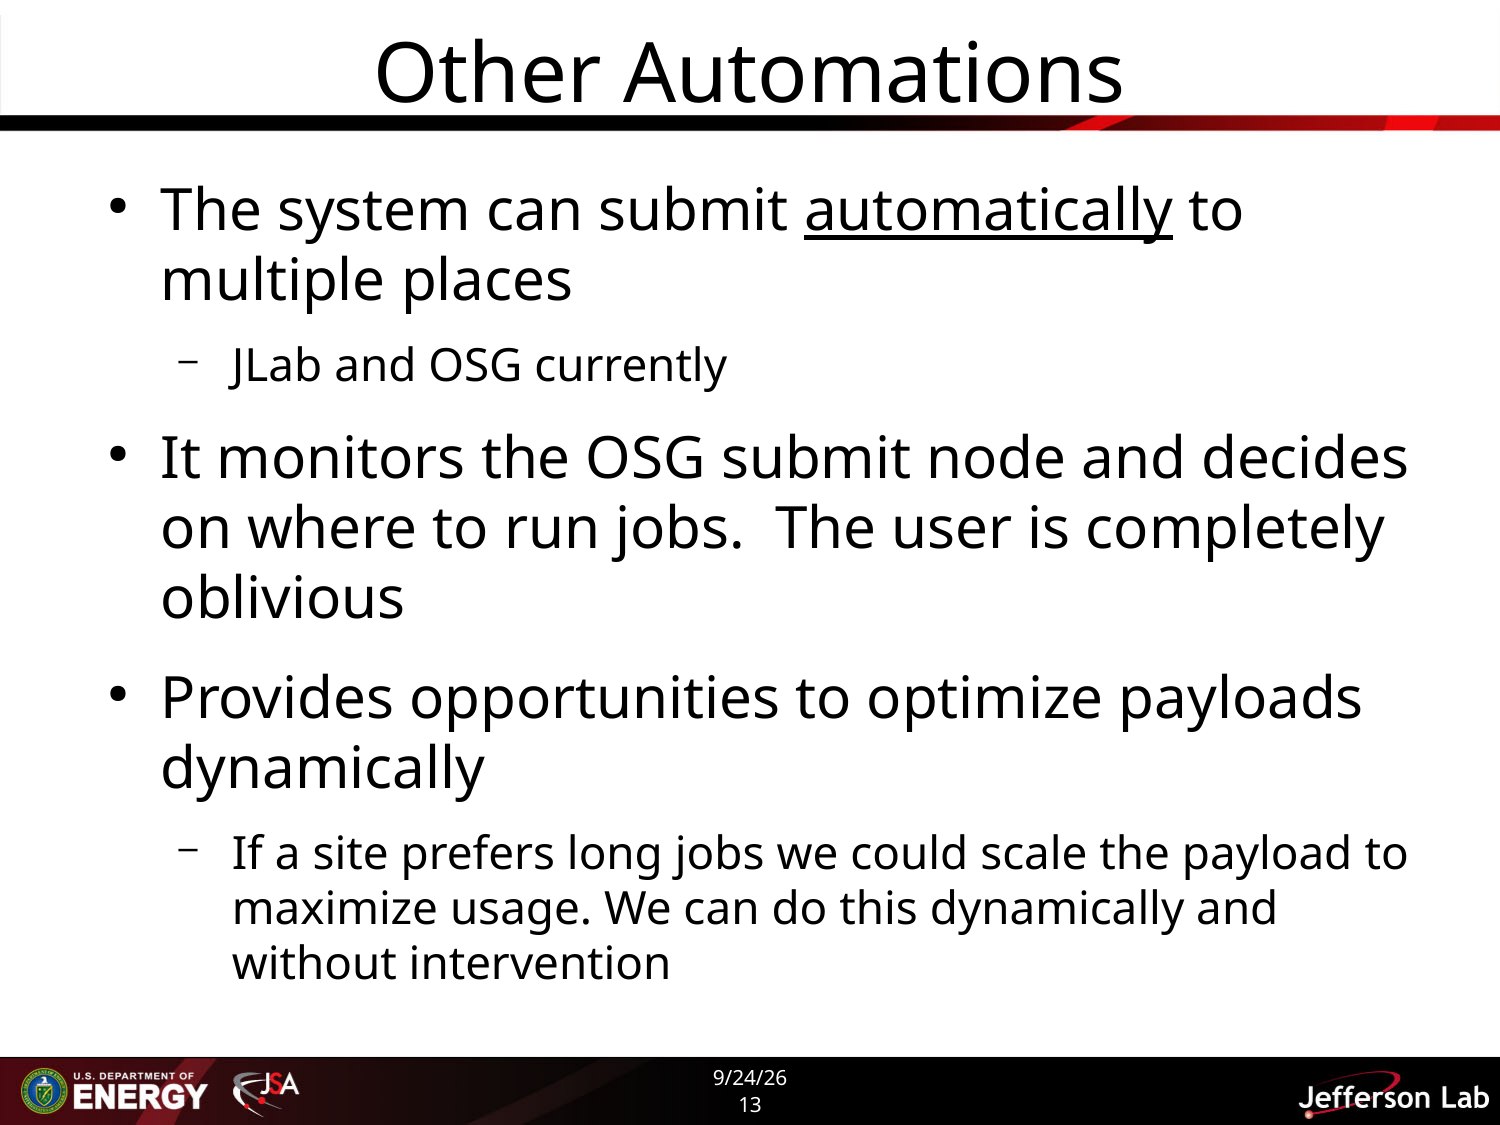

# Other Automations
The system can submit automatically to multiple places
JLab and OSG currently
It monitors the OSG submit node and decides on where to run jobs. The user is completely oblivious
Provides opportunities to optimize payloads dynamically
If a site prefers long jobs we could scale the payload to maximize usage. We can do this dynamically and without intervention